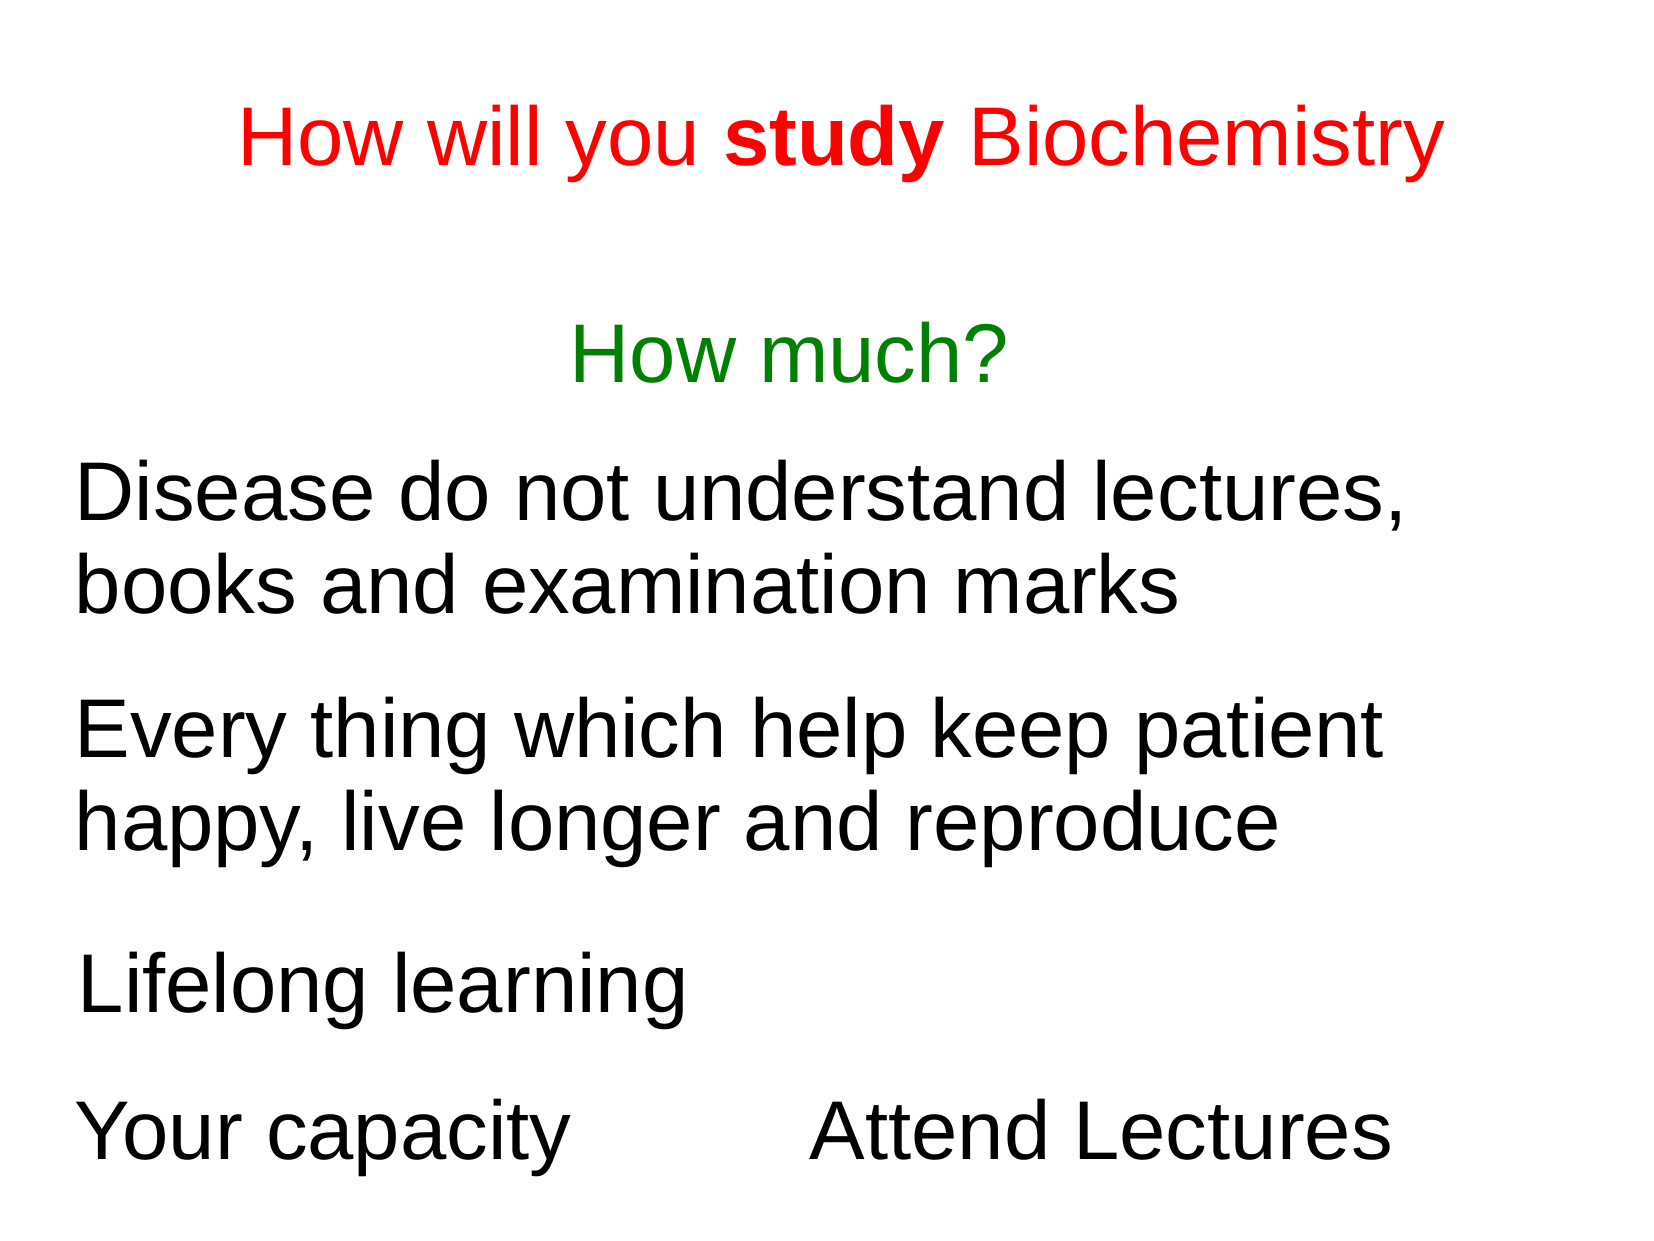

# How will you study Biochemistry
How much?
Disease do not understand lectures, books and examination marks
Every thing which help keep patient happy, live longer and reproduce
Lifelong learning
Your capacity
Attend Lectures